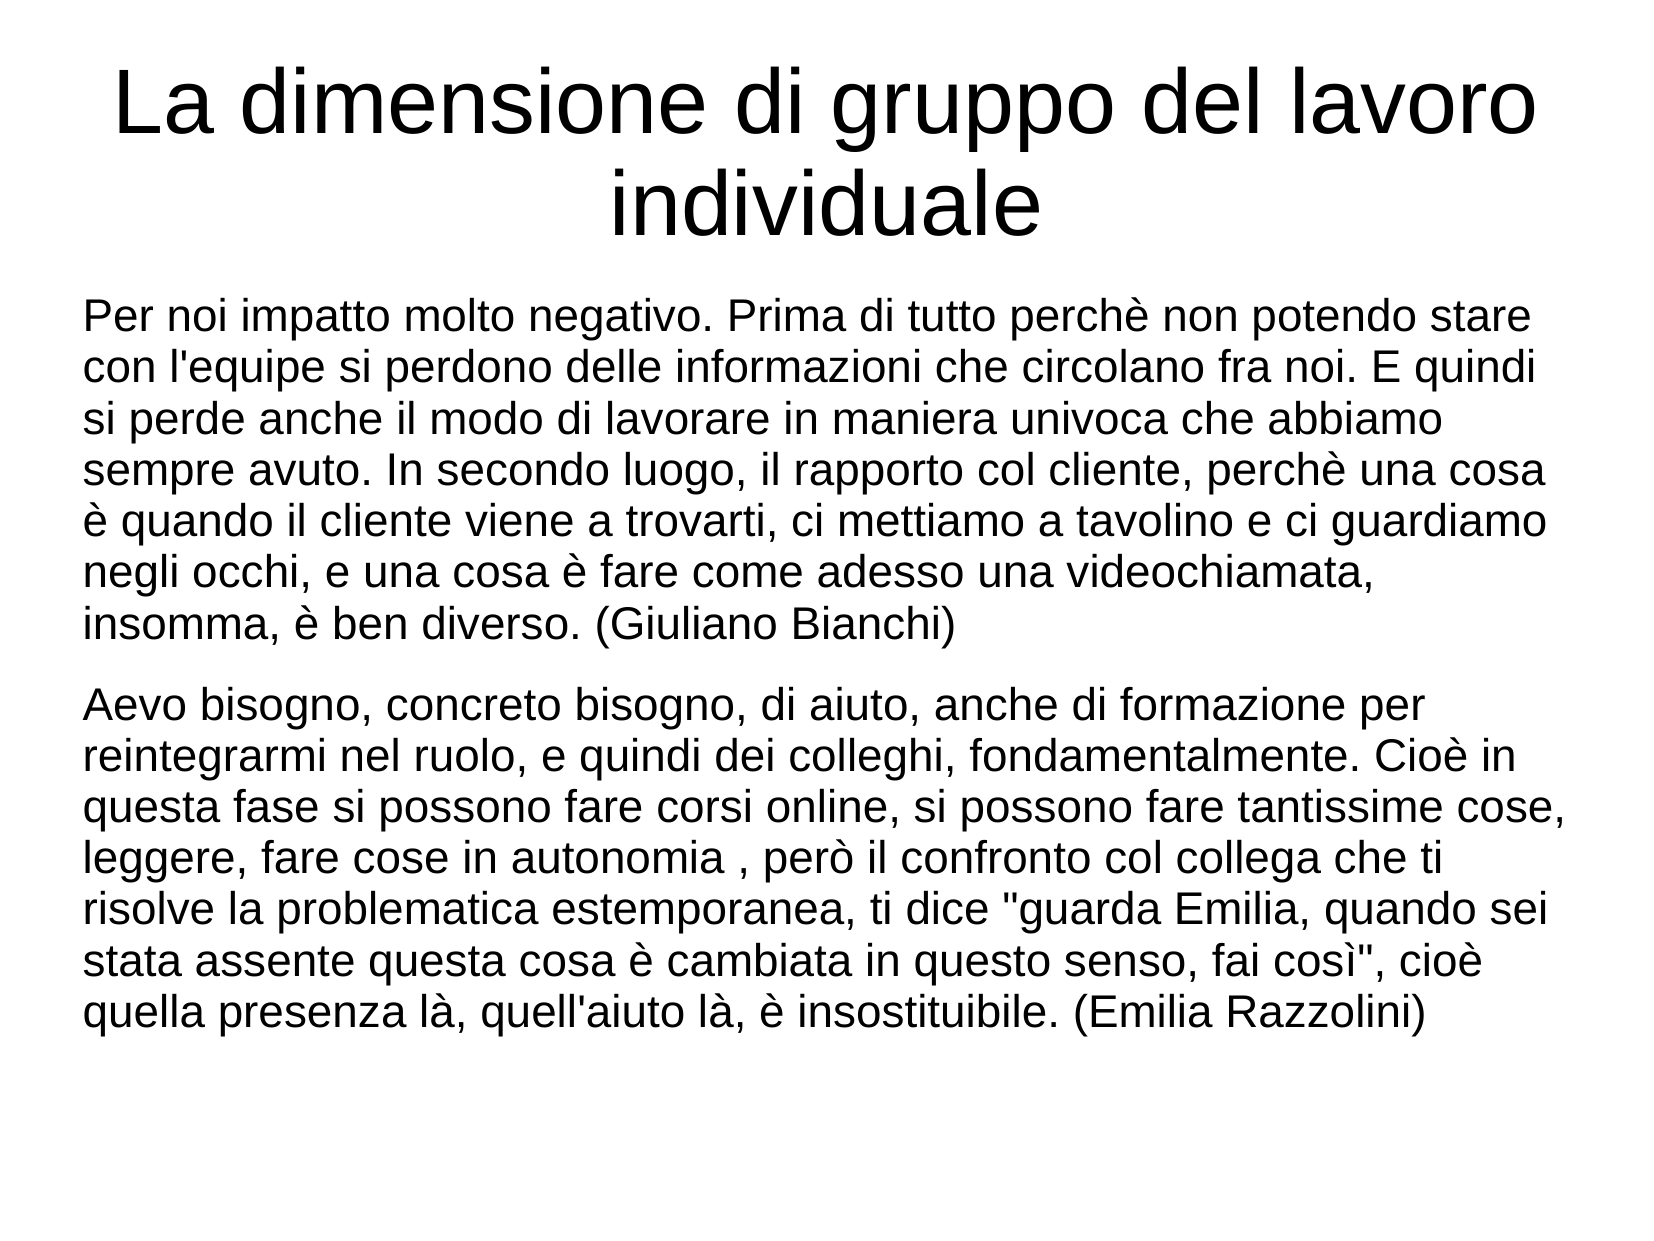

# La dimensione di gruppo del lavoro individuale
Per noi impatto molto negativo. Prima di tutto perchè non potendo stare con l'equipe si perdono delle informazioni che circolano fra noi. E quindi si perde anche il modo di lavorare in maniera univoca che abbiamo sempre avuto. In secondo luogo, il rapporto col cliente, perchè una cosa è quando il cliente viene a trovarti, ci mettiamo a tavolino e ci guardiamo negli occhi, e una cosa è fare come adesso una videochiamata, insomma, è ben diverso. (Giuliano Bianchi)
Aevo bisogno, concreto bisogno, di aiuto, anche di formazione per reintegrarmi nel ruolo, e quindi dei colleghi, fondamentalmente. Cioè in questa fase si possono fare corsi online, si possono fare tantissime cose, leggere, fare cose in autonomia , però il confronto col collega che ti risolve la problematica estemporanea, ti dice "guarda Emilia, quando sei stata assente questa cosa è cambiata in questo senso, fai così", cioè quella presenza là, quell'aiuto là, è insostituibile. (Emilia Razzolini)